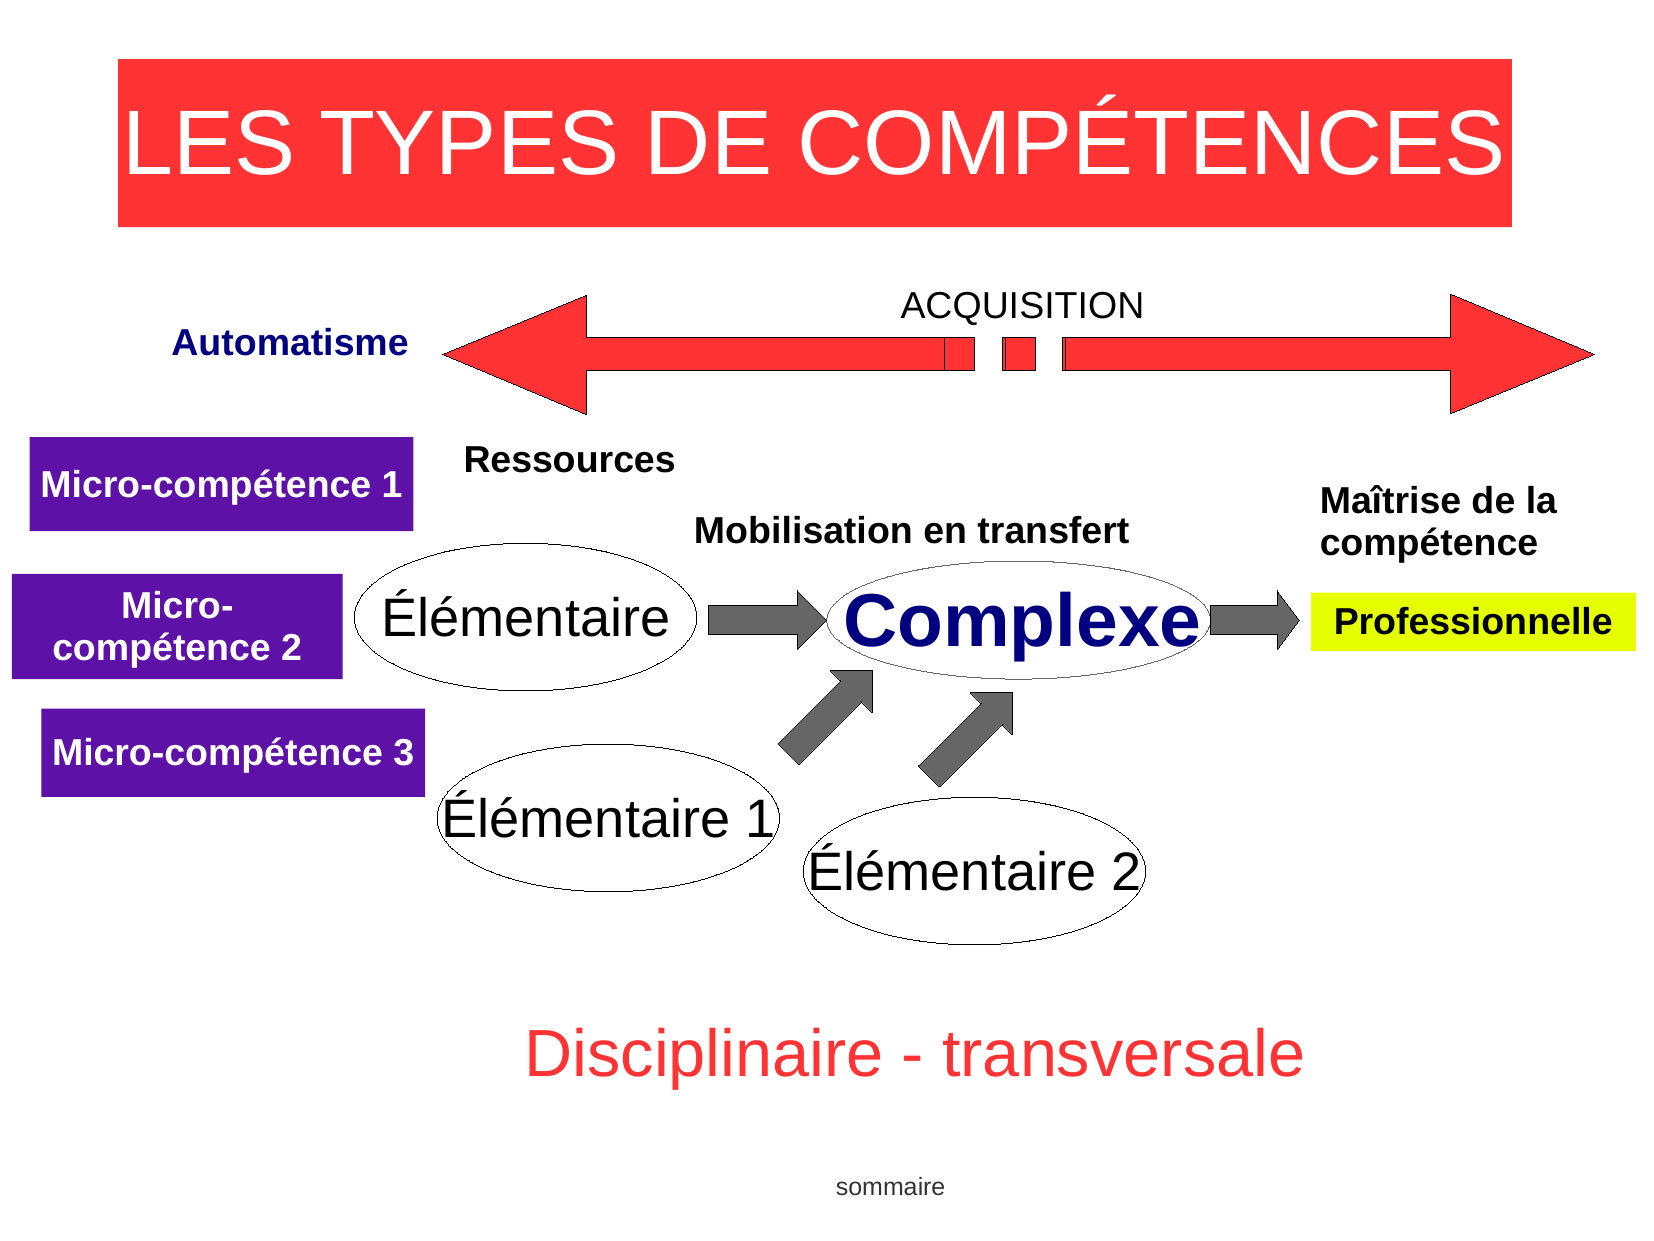

# LES TYPES DE COMPÉTENCES
ACQUISITION
Automatisme
Ressources
Micro-compétence 1
Maîtrise de la compétence
Mobilisation en transfert
Micro-compétence 2
Complexe
Élémentaire
Professionnelle
Micro-compétence 3
Élémentaire 1
Élémentaire 2
Disciplinaire - transversale
sommaire